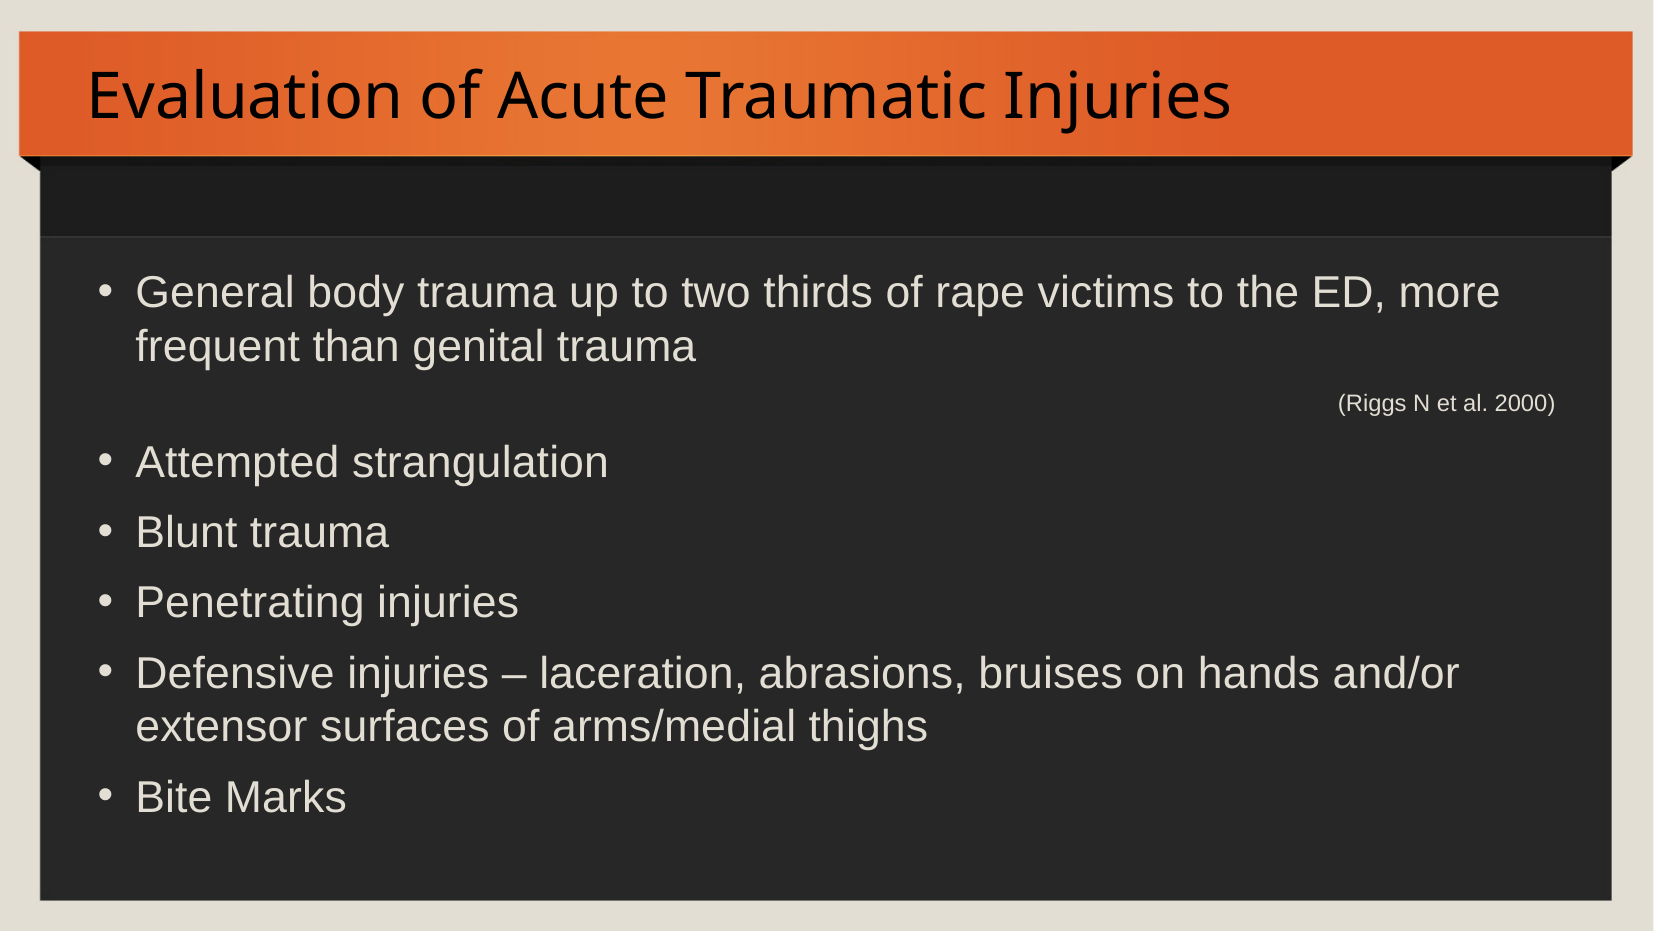

# Evaluation of Acute Traumatic Injuries
General body trauma up to two thirds of rape victims to the ED, more frequent than genital trauma
(Riggs N et al. 2000)
Attempted strangulation
Blunt trauma
Penetrating injuries
Defensive injuries – laceration, abrasions, bruises on hands and/or extensor surfaces of arms/medial thighs
Bite Marks